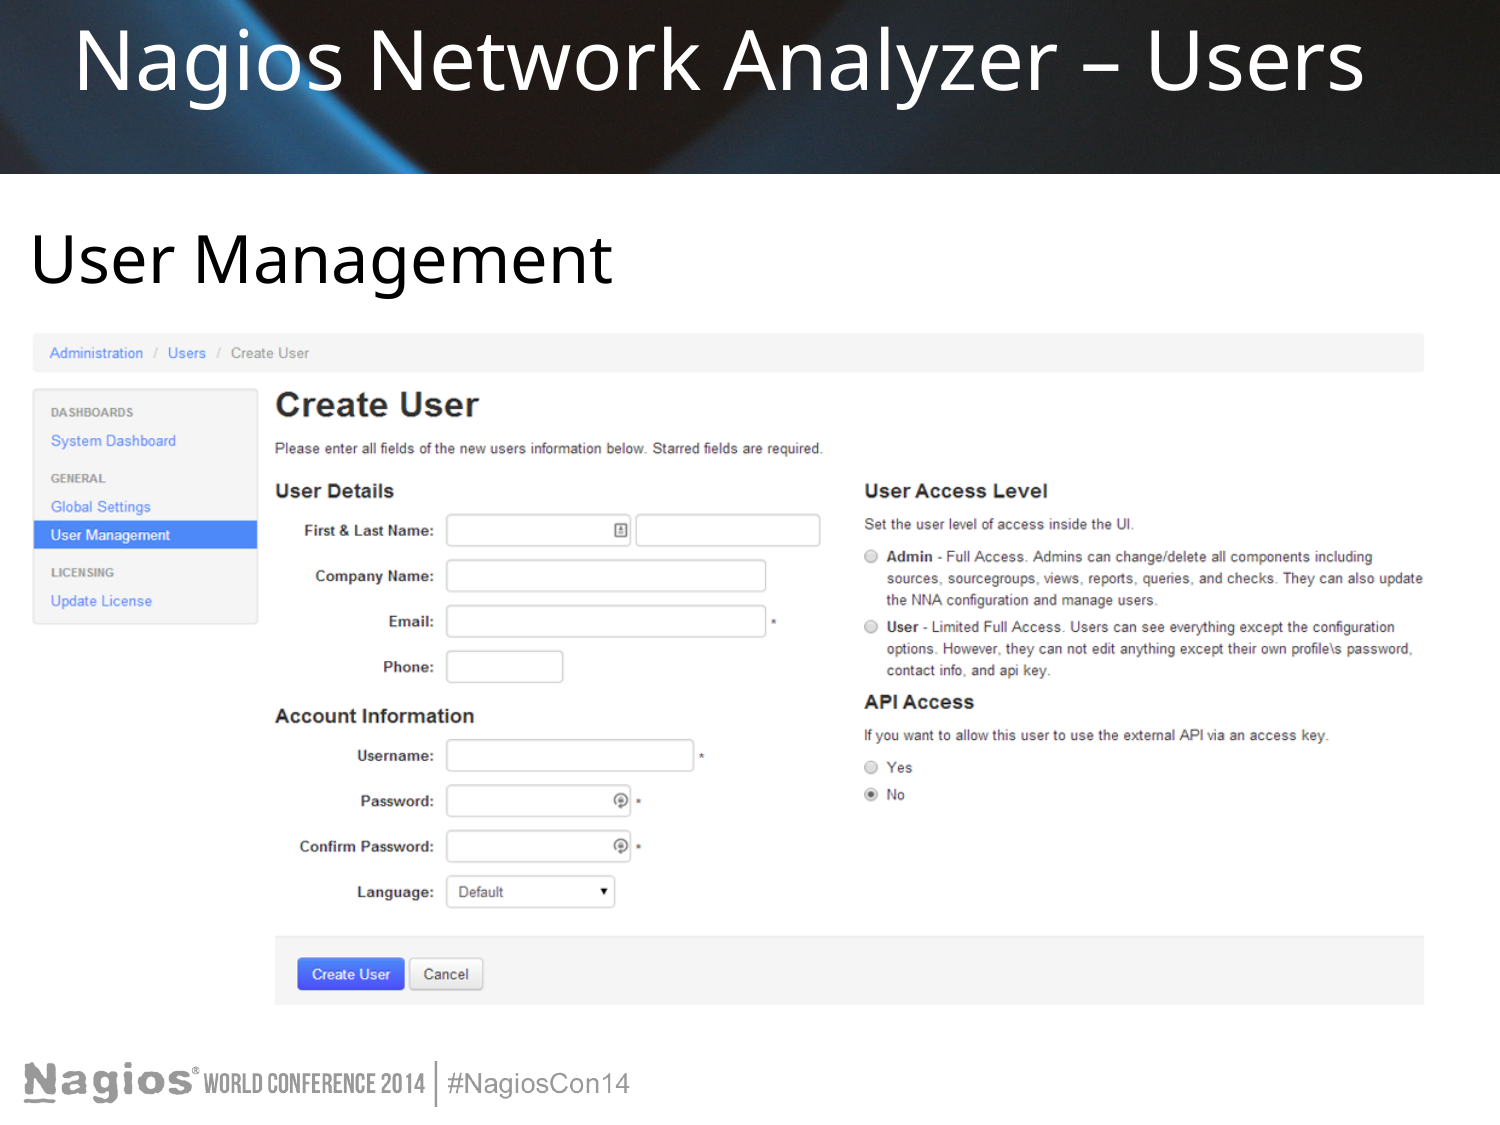

# Nagios Network Analyzer – Users
User Management